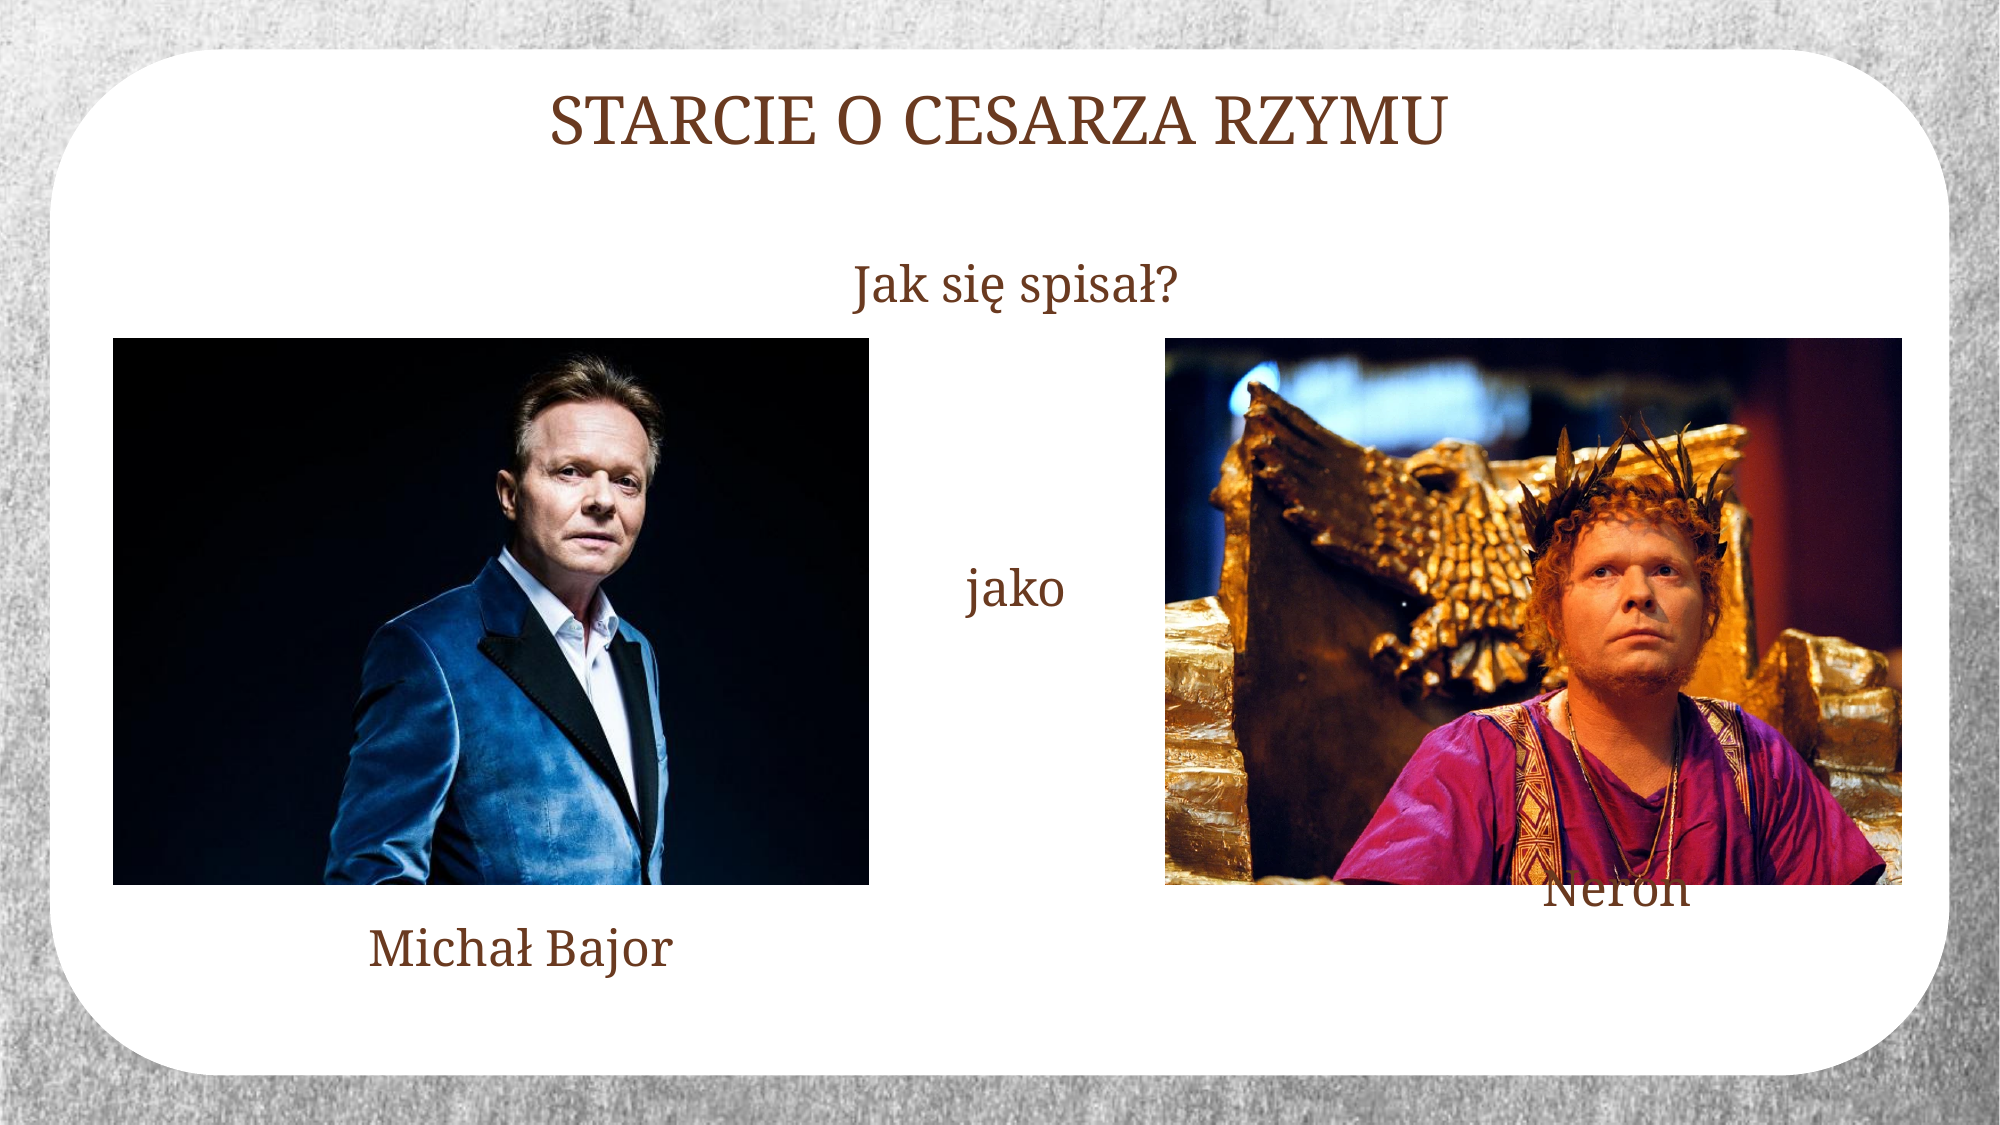

# STARCIE O CESARZA RZYMU
Jak się spisał?
jako
Neron
Michał Bajor